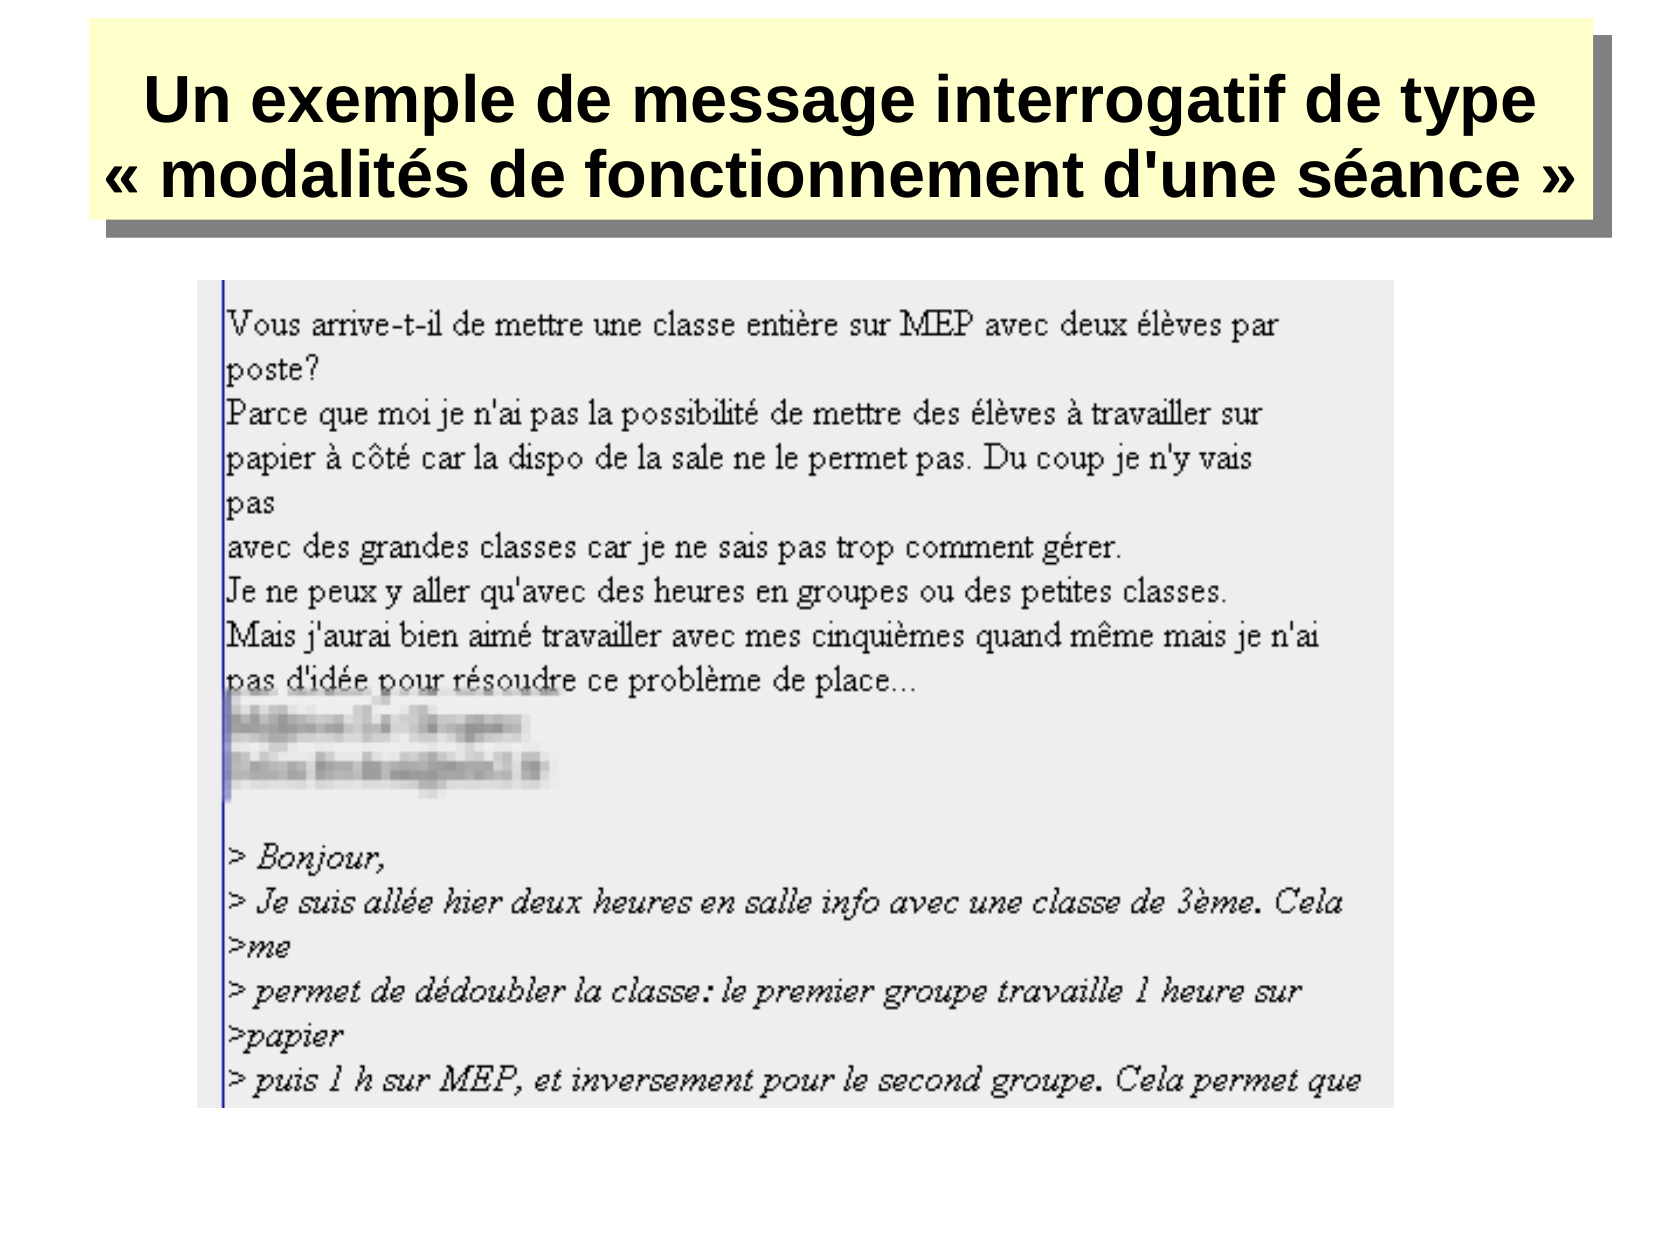

Un exemple de message interrogatif de type
« modalités de fonctionnement d'une séance »